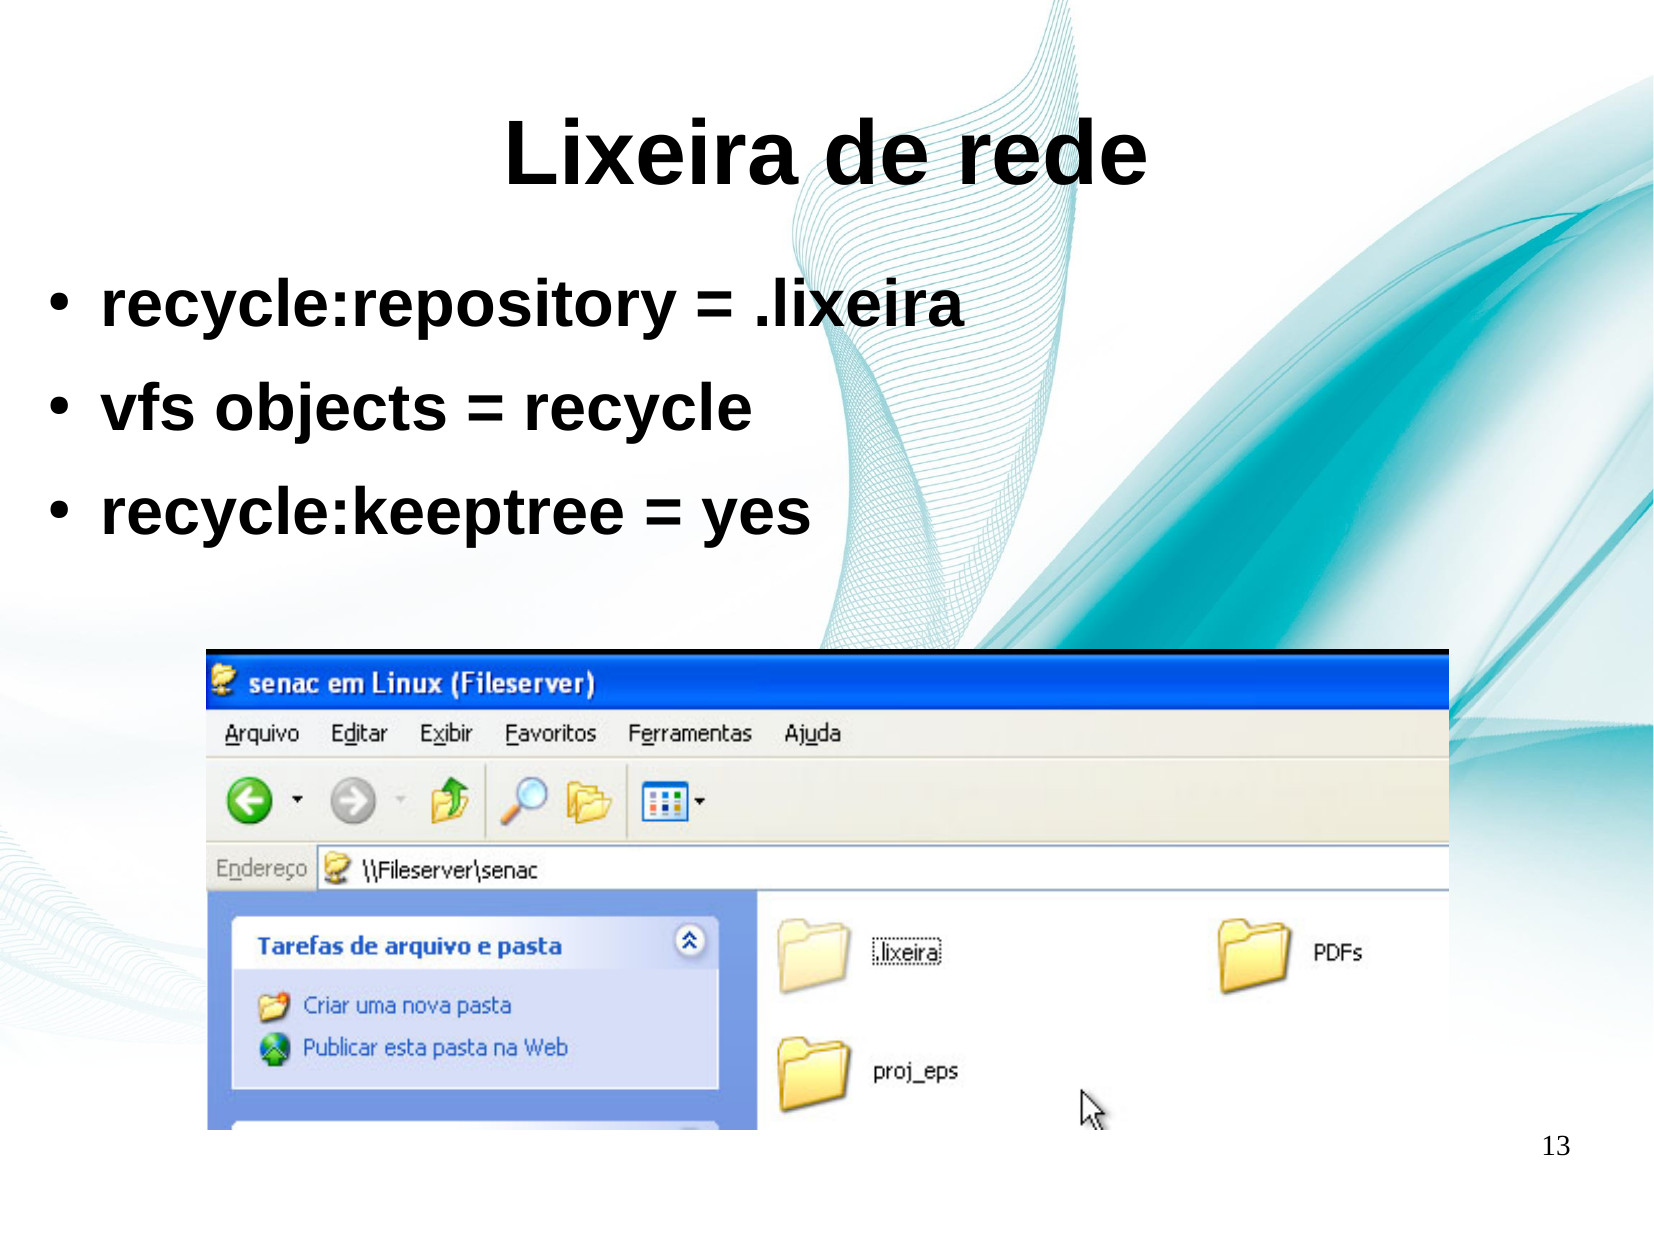

# Lixeira de rede
recycle:repository = .lixeira
vfs objects = recycle
recycle:keeptree = yes
13